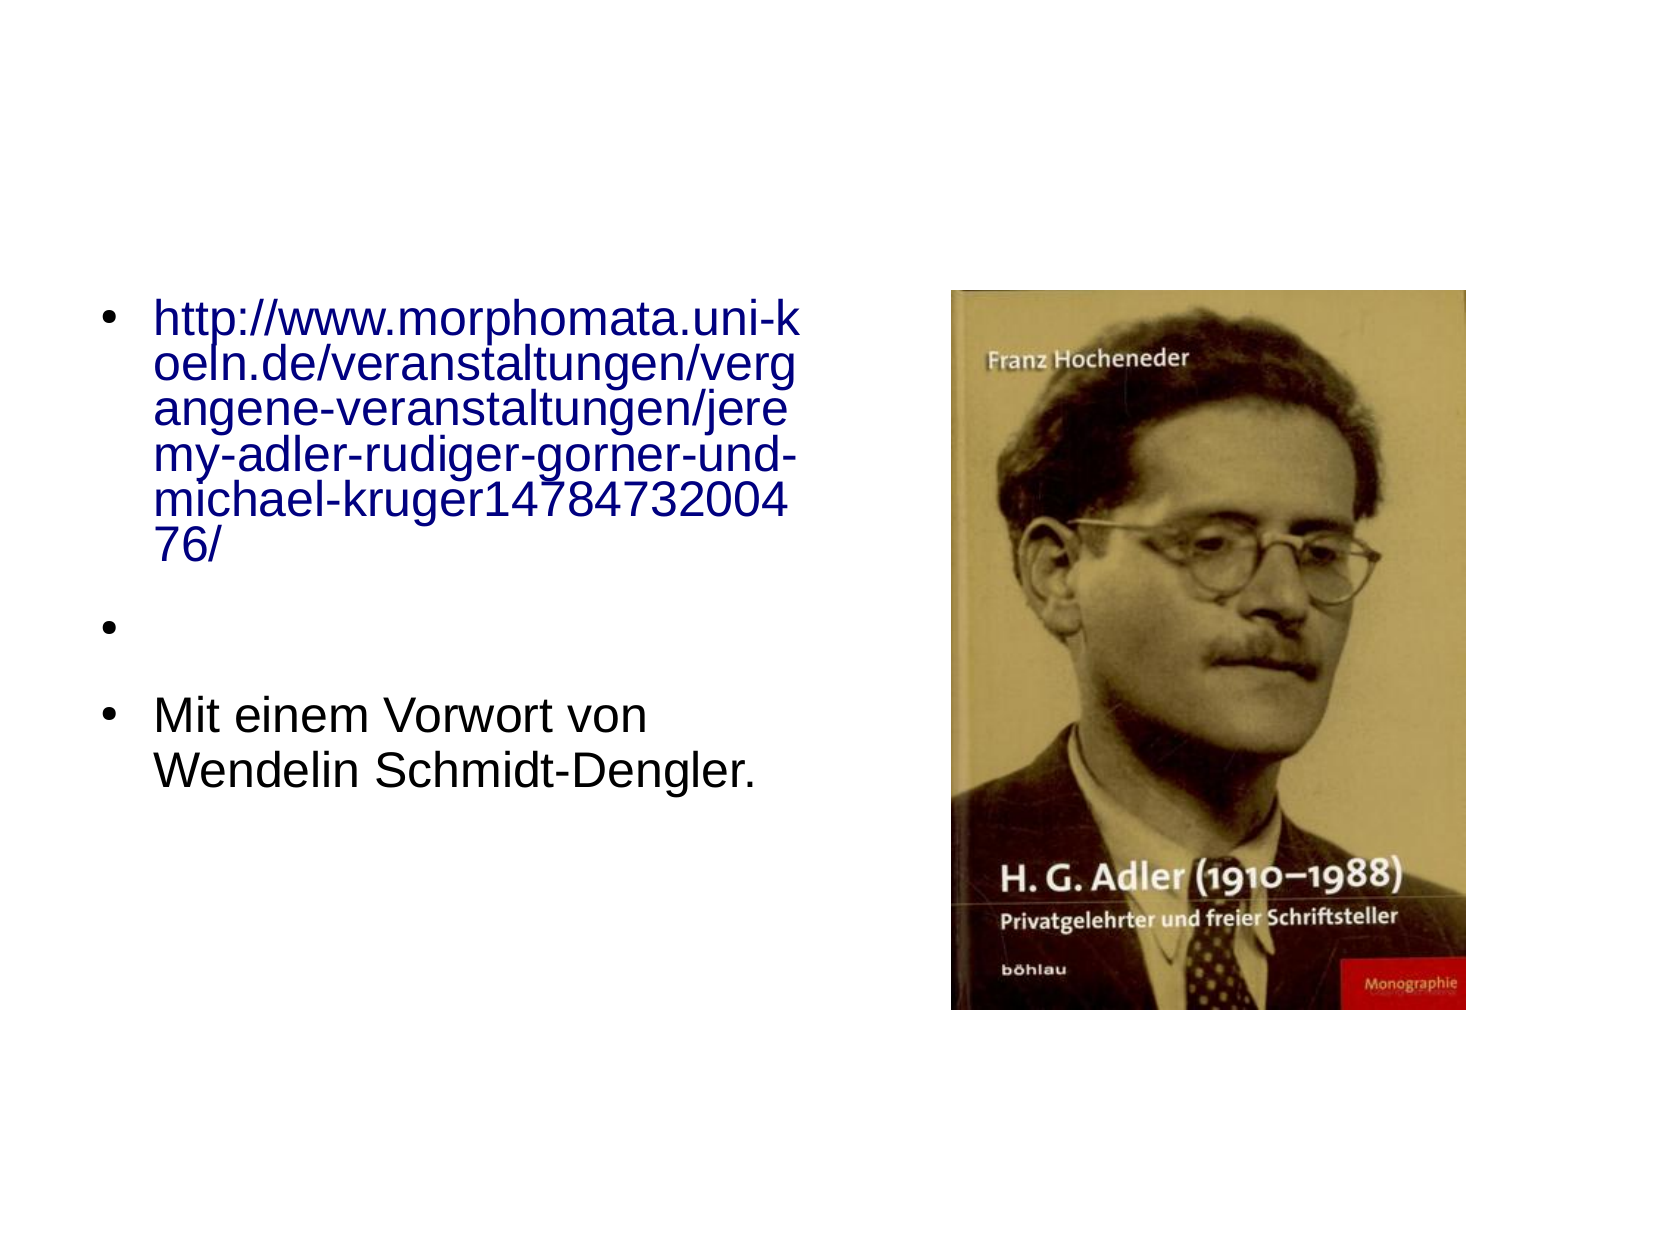

#
http://www.morphomata.uni-koeln.de/veranstaltungen/vergangene-veranstaltungen/jeremy-adler-rudiger-gorner-und-michael-kruger1478473200476/
Mit einem Vorwort von Wendelin Schmidt-Dengler.